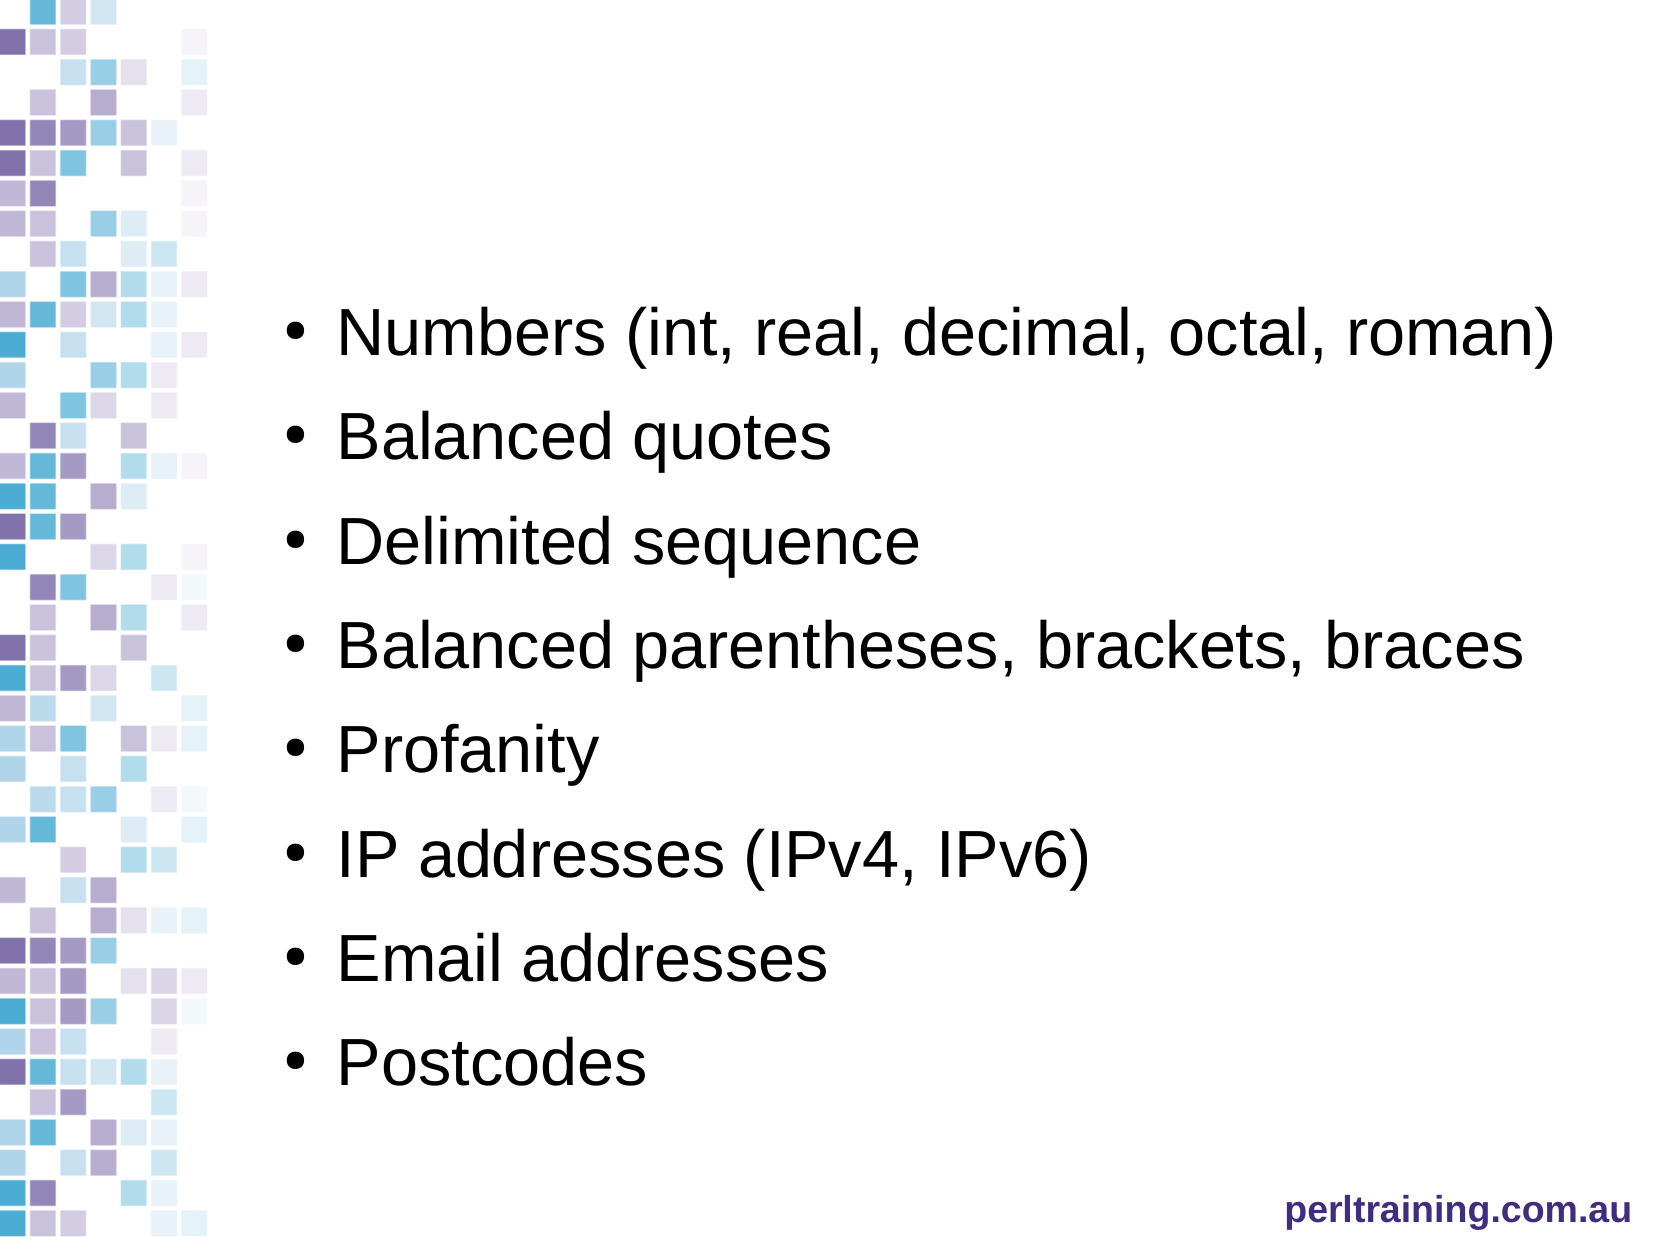

#
Numbers (int, real, decimal, octal, roman)
Balanced quotes
Delimited sequence
Balanced parentheses, brackets, braces
Profanity
IP addresses (IPv4, IPv6)
Email addresses
Postcodes